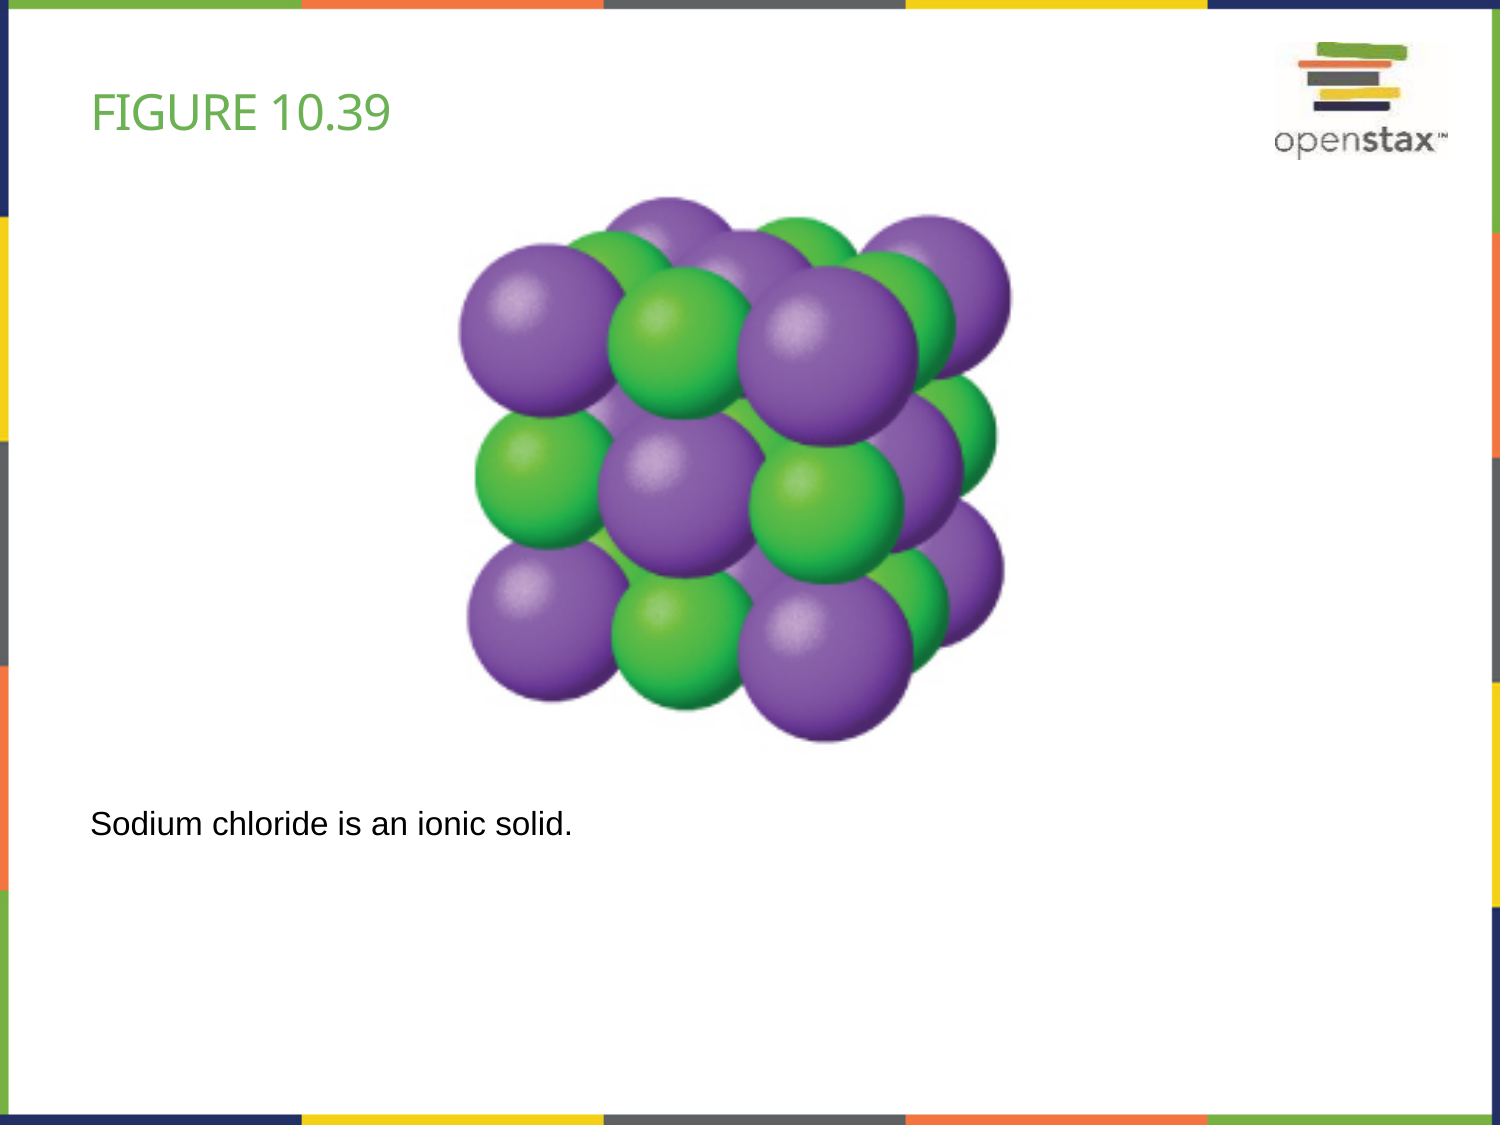

# Figure 10.39
Sodium chloride is an ionic solid.